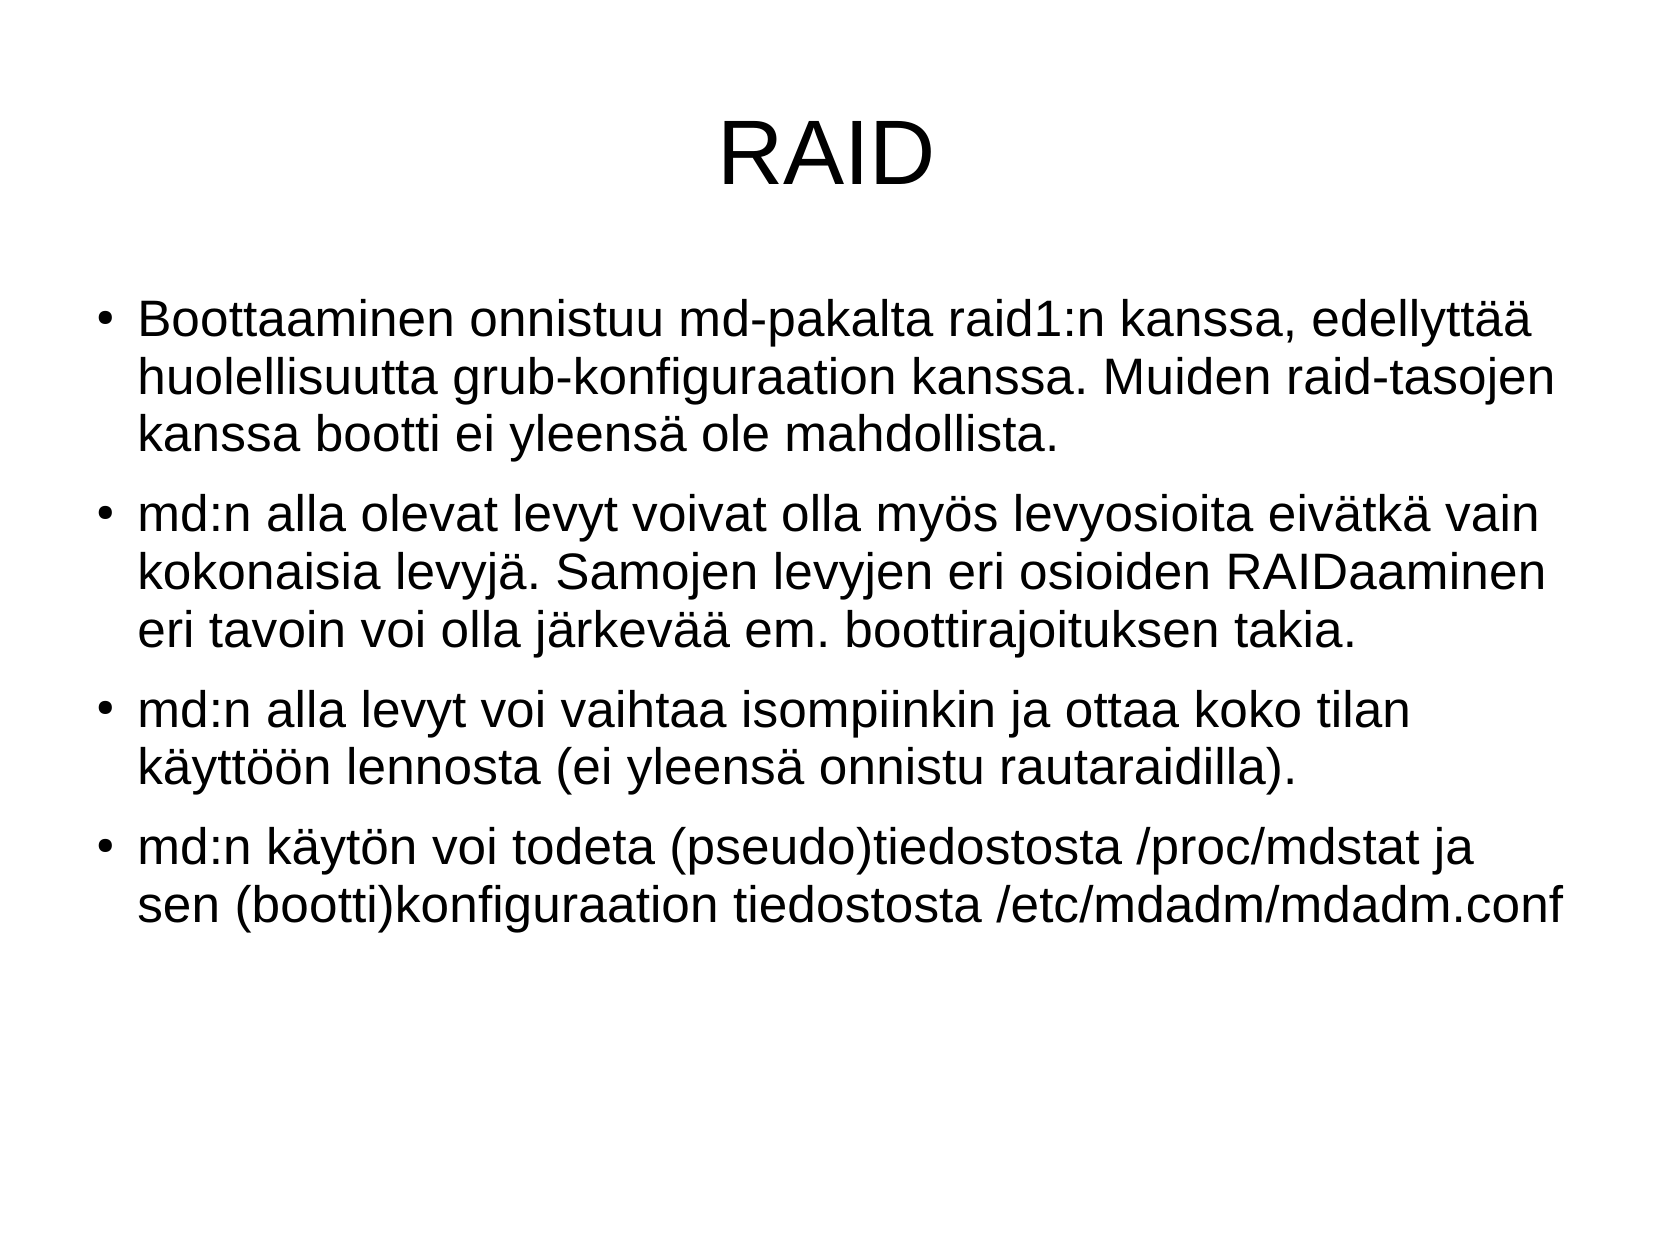

# RAID
Boottaaminen onnistuu md-pakalta raid1:n kanssa, edellyttää huolellisuutta grub-konfiguraation kanssa. Muiden raid-tasojen kanssa bootti ei yleensä ole mahdollista.
md:n alla olevat levyt voivat olla myös levyosioita eivätkä vain kokonaisia levyjä. Samojen levyjen eri osioiden RAIDaaminen eri tavoin voi olla järkevää em. boottirajoituksen takia.
md:n alla levyt voi vaihtaa isompiinkin ja ottaa koko tilan käyttöön lennosta (ei yleensä onnistu rautaraidilla).
md:n käytön voi todeta (pseudo)tiedostosta /proc/mdstat ja sen (bootti)konfiguraation tiedostosta /etc/mdadm/mdadm.conf